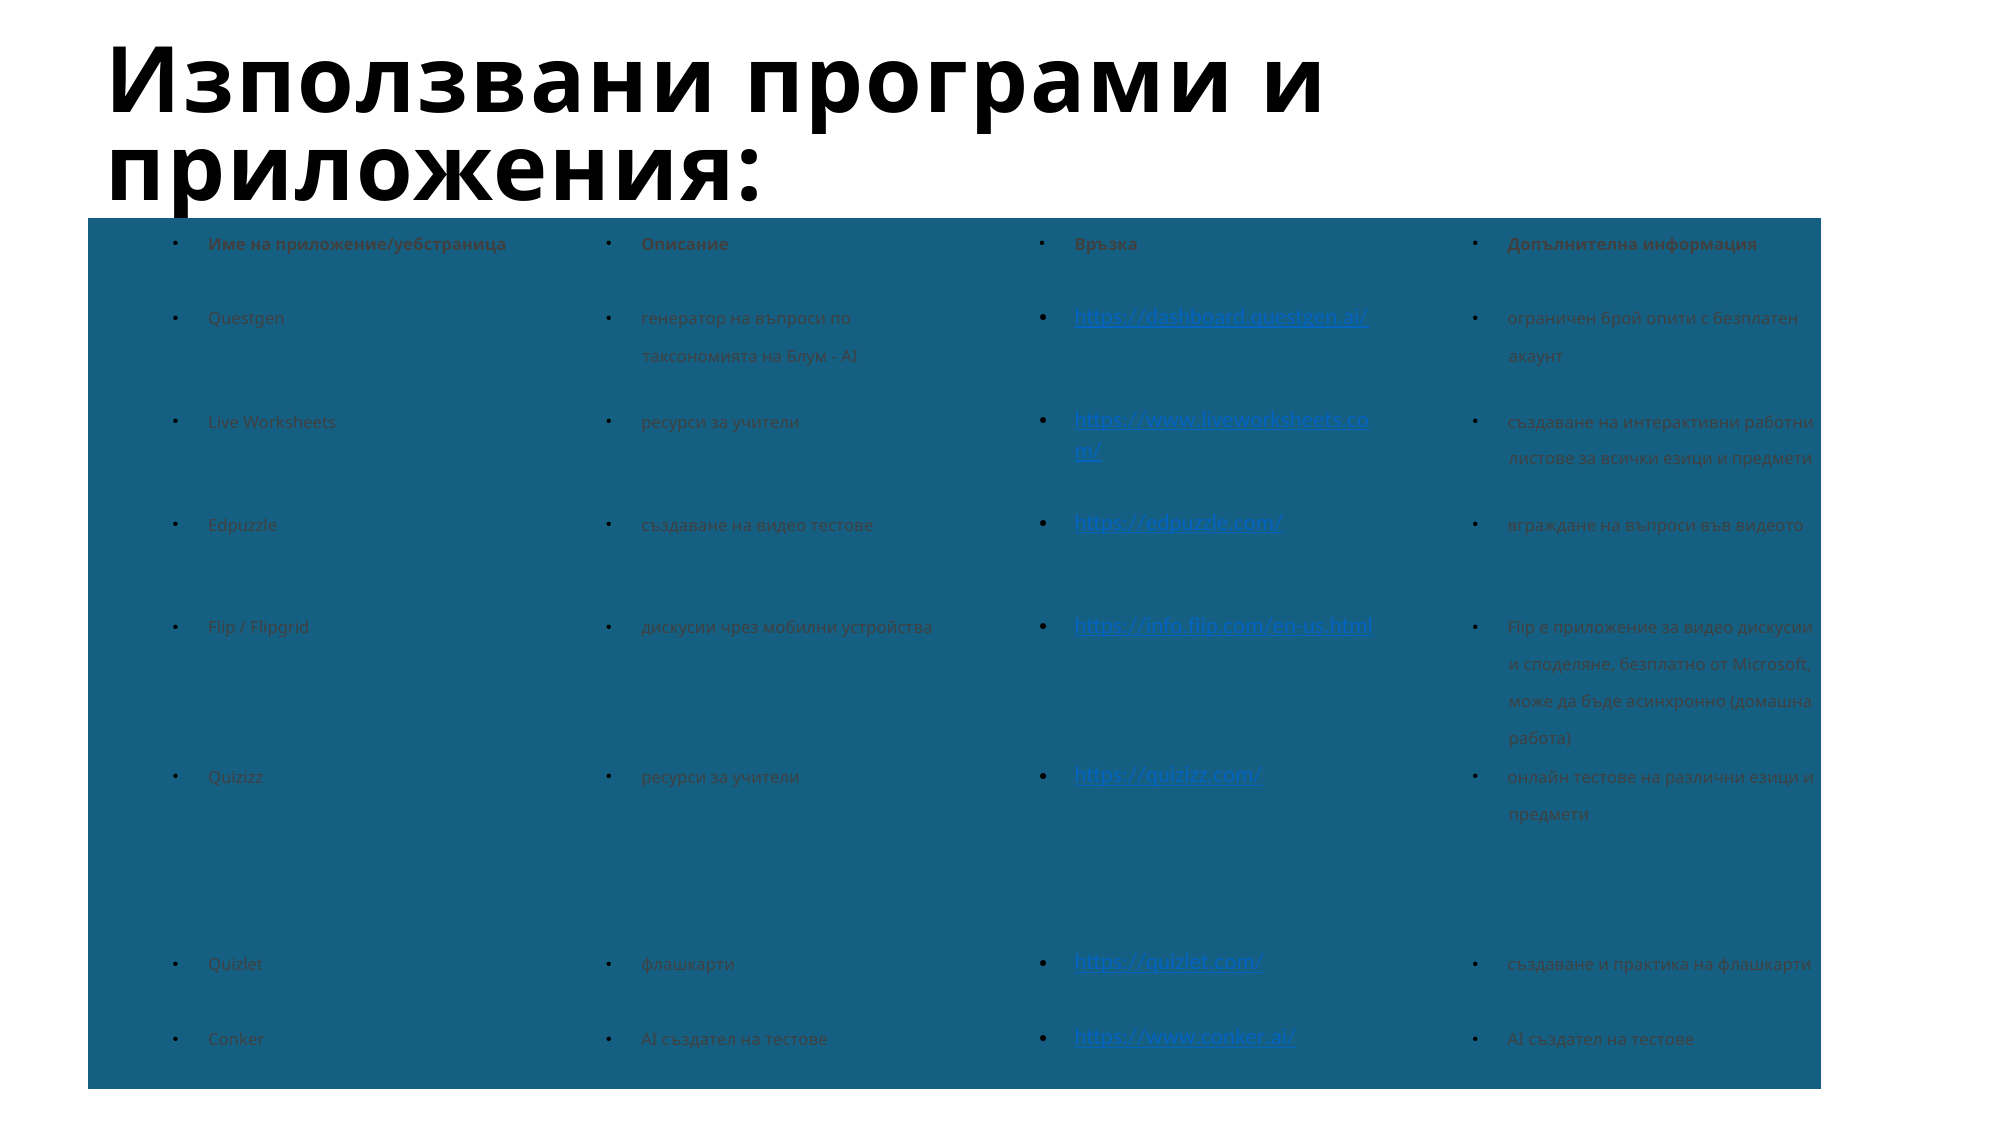

# Използвани програми и приложения:
| Име на приложение/уебстраница | Описание | Връзка | Допълнителна информация |
| --- | --- | --- | --- |
| Questgen | генератор на въпроси по таксономията на Блум - AI | https://dashboard.questgen.ai/ | ограничен брой опити с безплатен акаунт |
| Live Worksheets | ресурси за учители | https://www.liveworksheets.com/ | създаване на интерактивни работни листове за всички езици и предмети |
| Edpuzzle | създаване на видео тестове | https://edpuzzle.com/ | вграждане на въпроси във видеото |
| Flip / Flipgrid | дискусии чрез мобилни устройства | https://info.flip.com/en-us.html | Flip е приложение за видео дискусии и споделяне, безплатно от Microsoft, може да бъде асинхронно (домашна работа) |
| Quizizz | ресурси за учители | https://quizizz.com/ | онлайн тестове на различни езици и предмети |
| Quizlet | флашкарти | https://quizlet.com/ | създаване и практика на флашкарти |
| Conker | AI създател на тестове | https://www.conker.ai/ | AI създател на тестове |